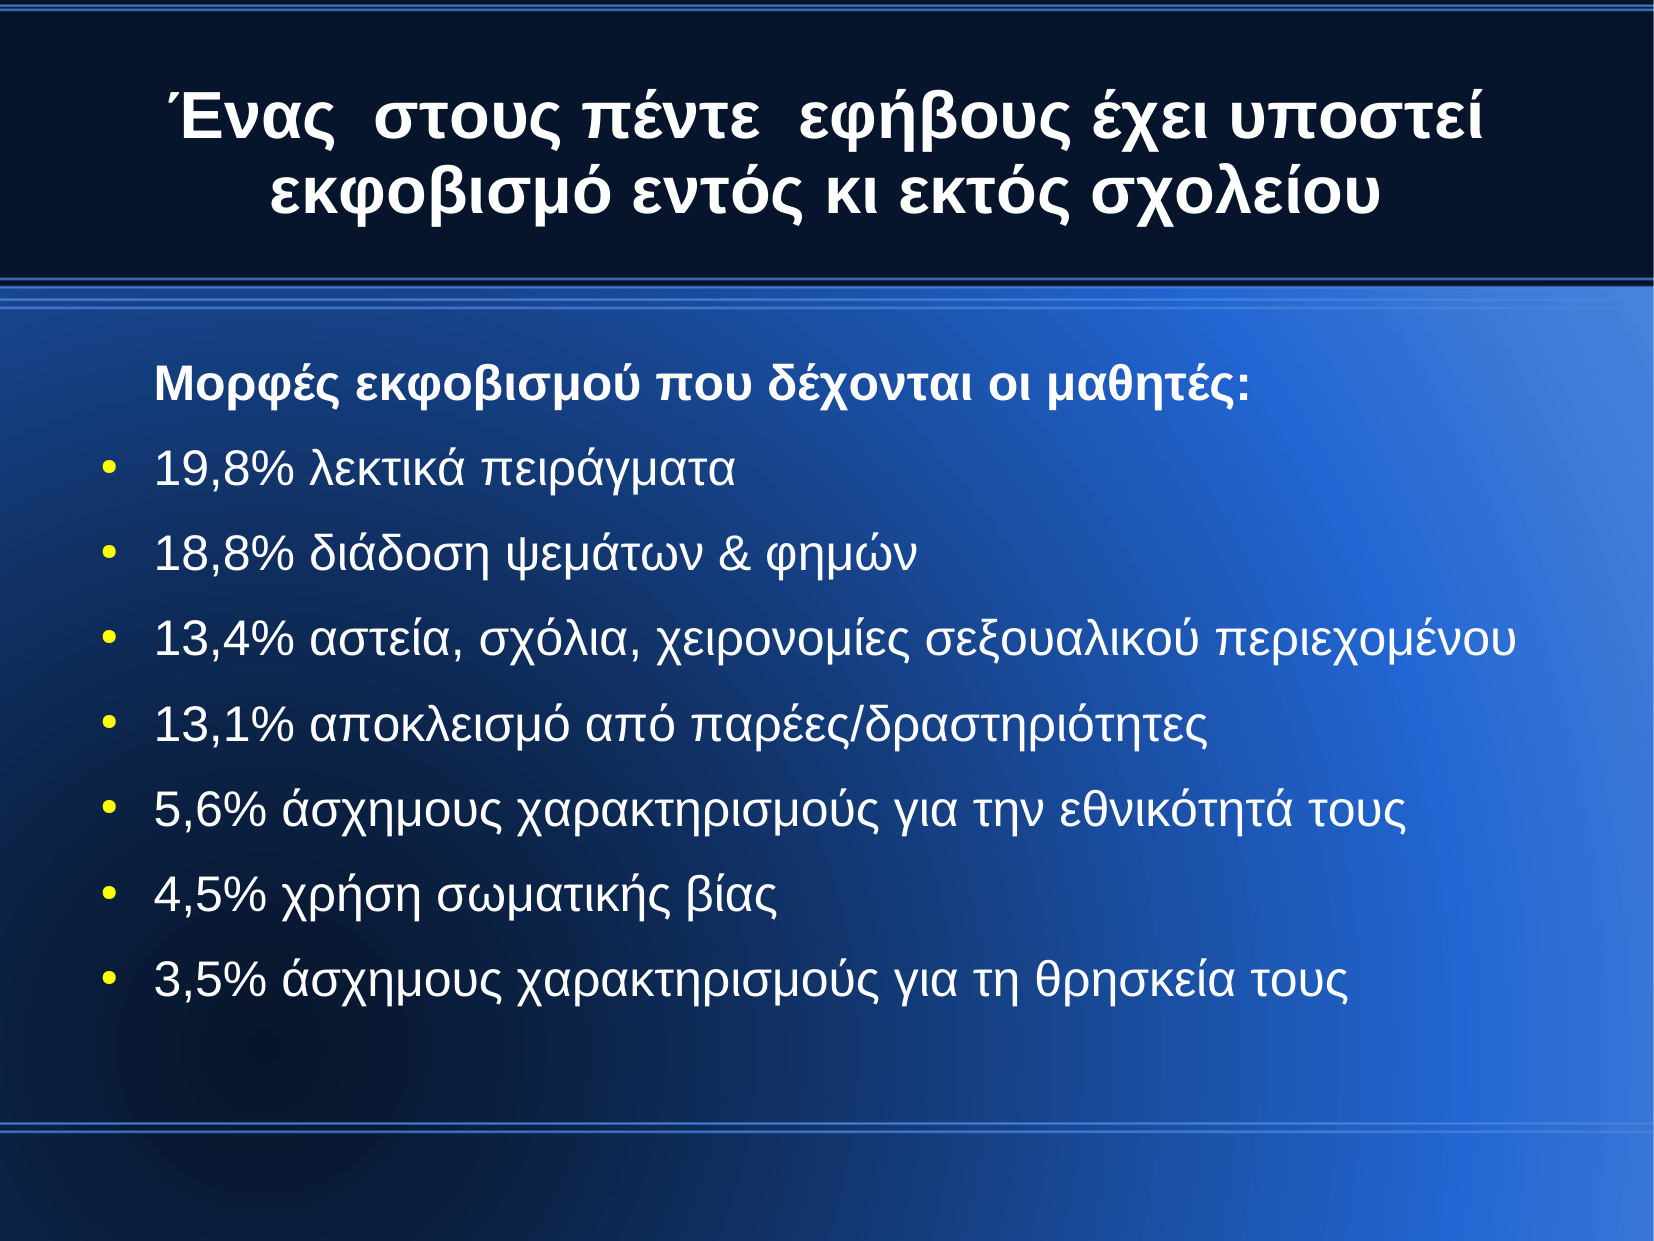

# Ένας στους πέντε εφήβους έχει υποστεί εκφοβισμό εντός κι εκτός σχολείου
Μορφές εκφοβισμού που δέχονται οι μαθητές:
19,8% λεκτικά πειράγματα
18,8% διάδοση ψεμάτων & φημών
13,4% αστεία, σχόλια, χειρονομίες σεξουαλικού περιεχομένου
13,1% αποκλεισμό από παρέες/δραστηριότητες
5,6% άσχημους χαρακτηρισμούς για την εθνικότητά τους
4,5% χρήση σωματικής βίας
3,5% άσχημους χαρακτηρισμούς για τη θρησκεία τους